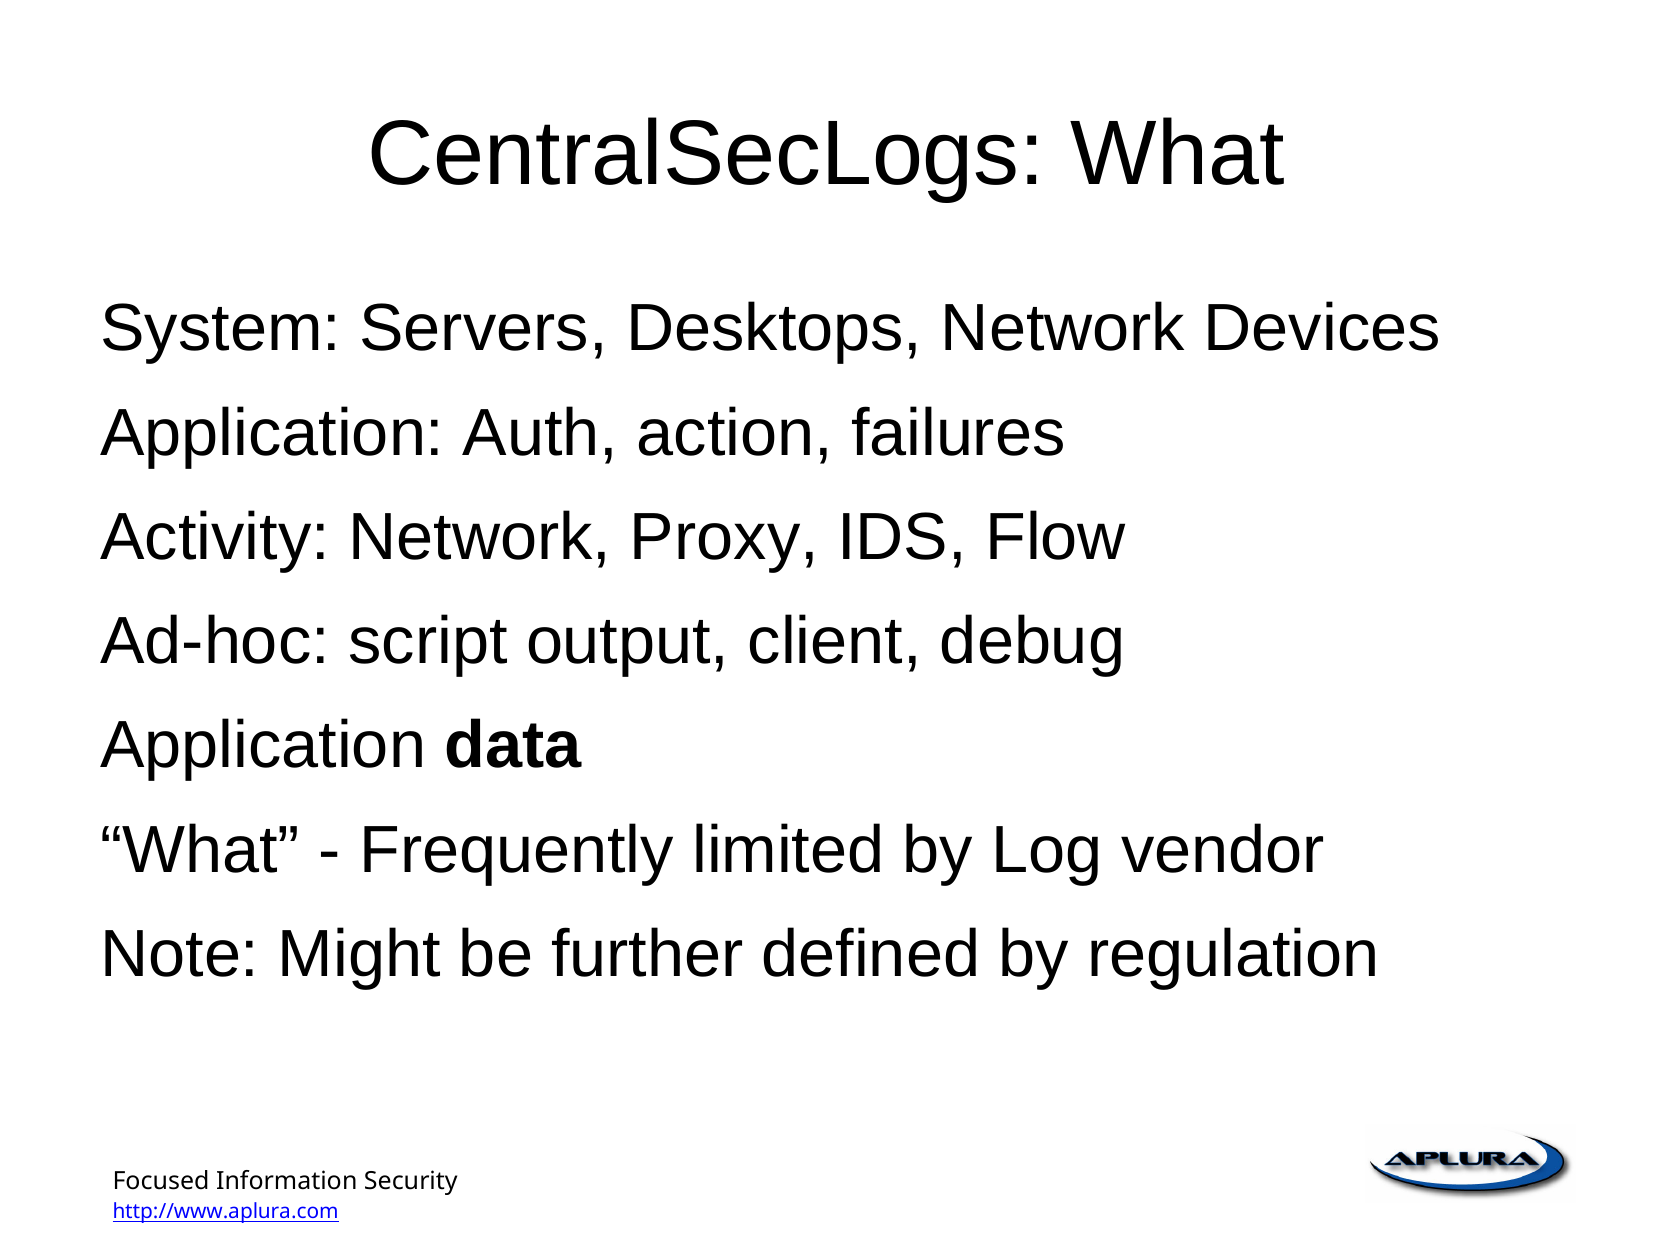

# CentralSecLogs: What
System: Servers, Desktops, Network Devices
Application: Auth, action, failures
Activity: Network, Proxy, IDS, Flow
Ad-hoc: script output, client, debug
Application data
“What” - Frequently limited by Log vendor
Note: Might be further defined by regulation